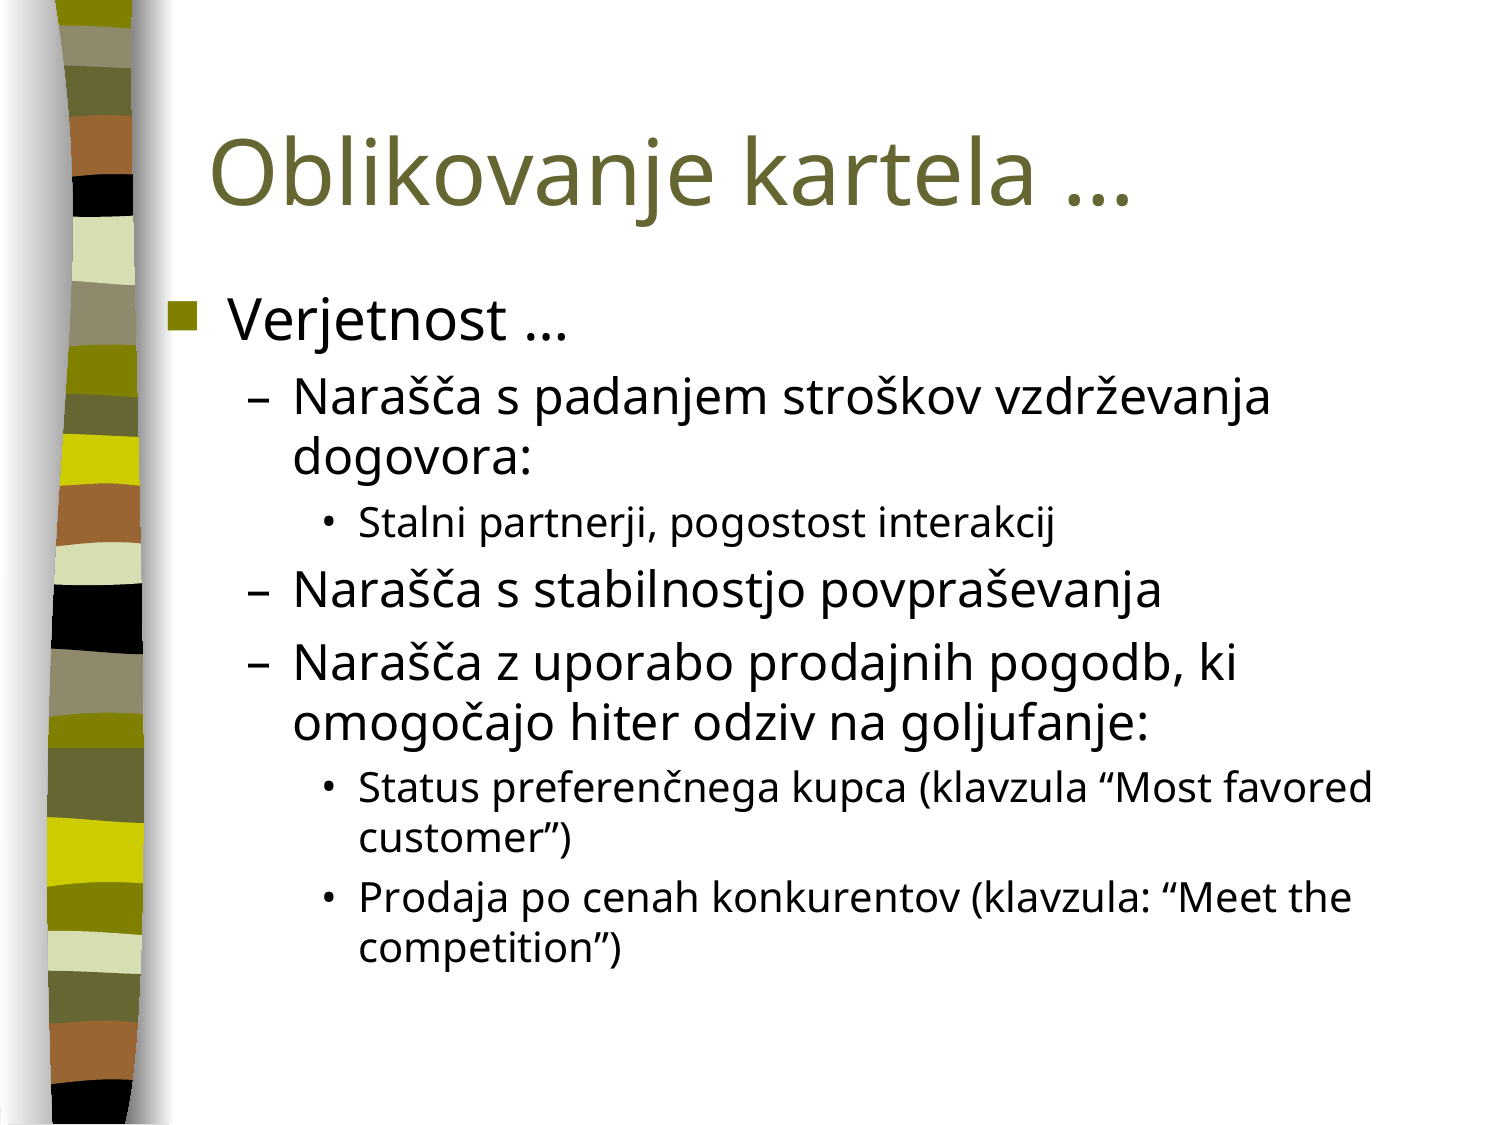

# Oblikovanje kartela …
Verjetnost …
Narašča s padanjem stroškov vzdrževanja dogovora:
Stalni partnerji, pogostost interakcij
Narašča s stabilnostjo povpraševanja
Narašča z uporabo prodajnih pogodb, ki omogočajo hiter odziv na goljufanje:
Status preferenčnega kupca (klavzula “Most favored customer”)
Prodaja po cenah konkurentov (klavzula: “Meet the competition”)